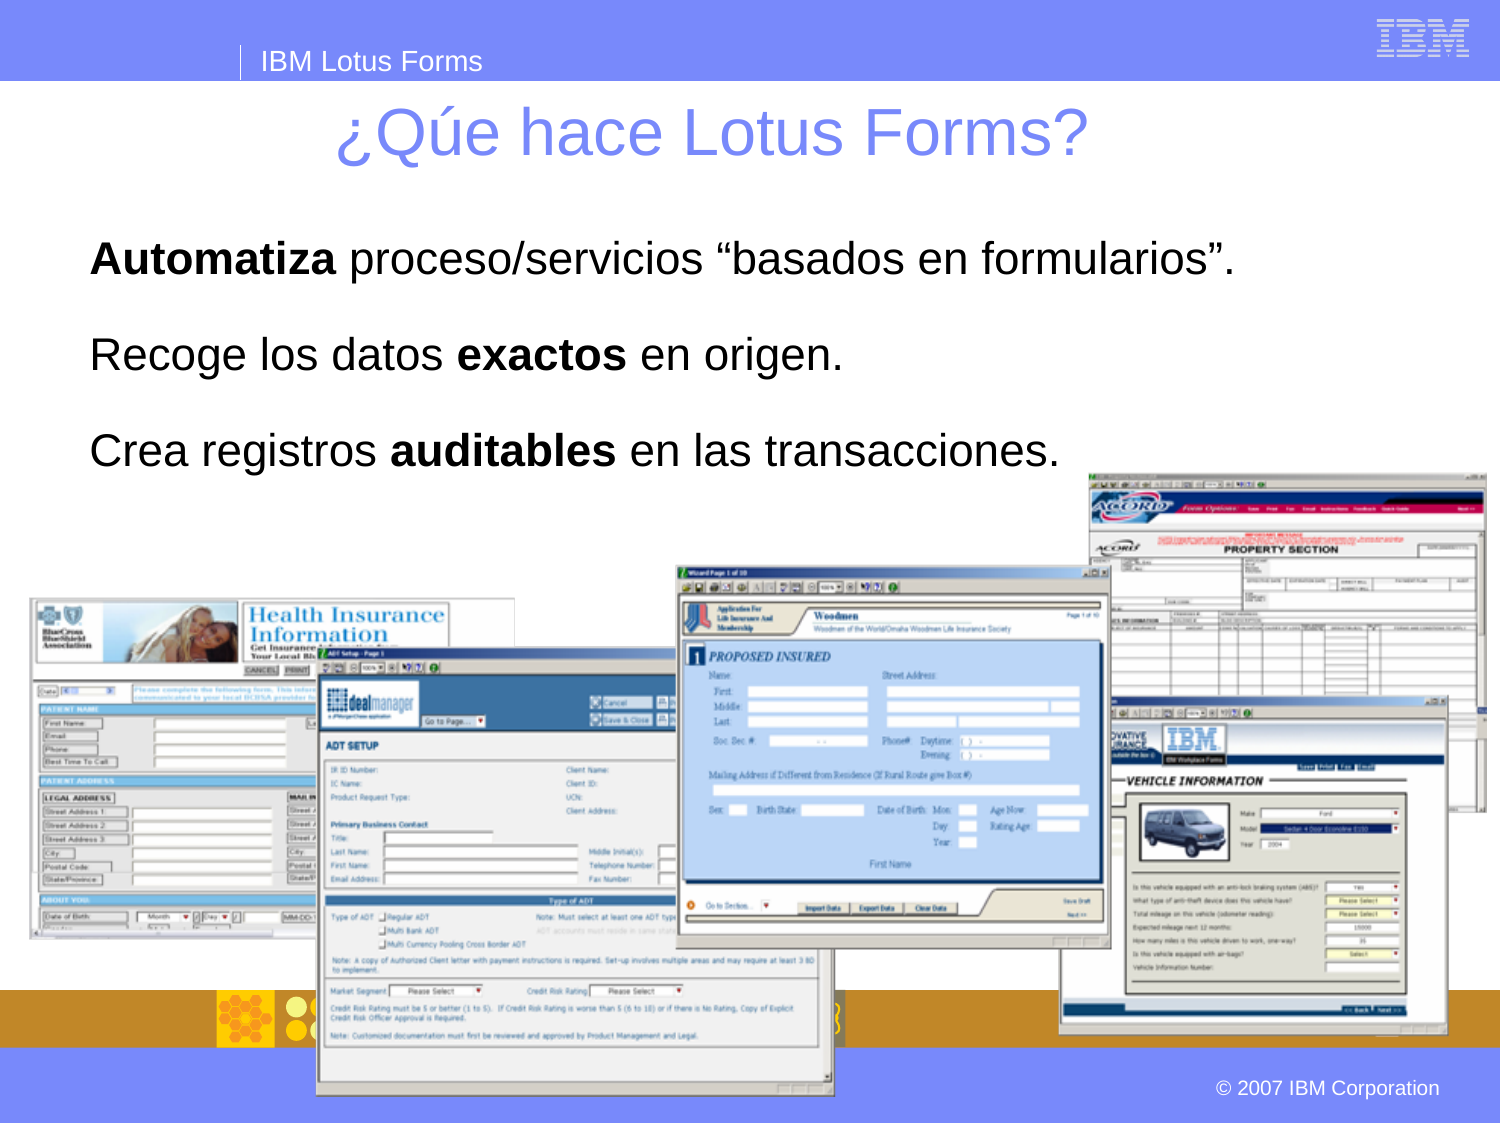

# ¿Qúe hace Lotus Forms?
Automatiza proceso/servicios “basados en formularios”.
Recoge los datos exactos en origen.
Crea registros auditables en las transacciones.
2